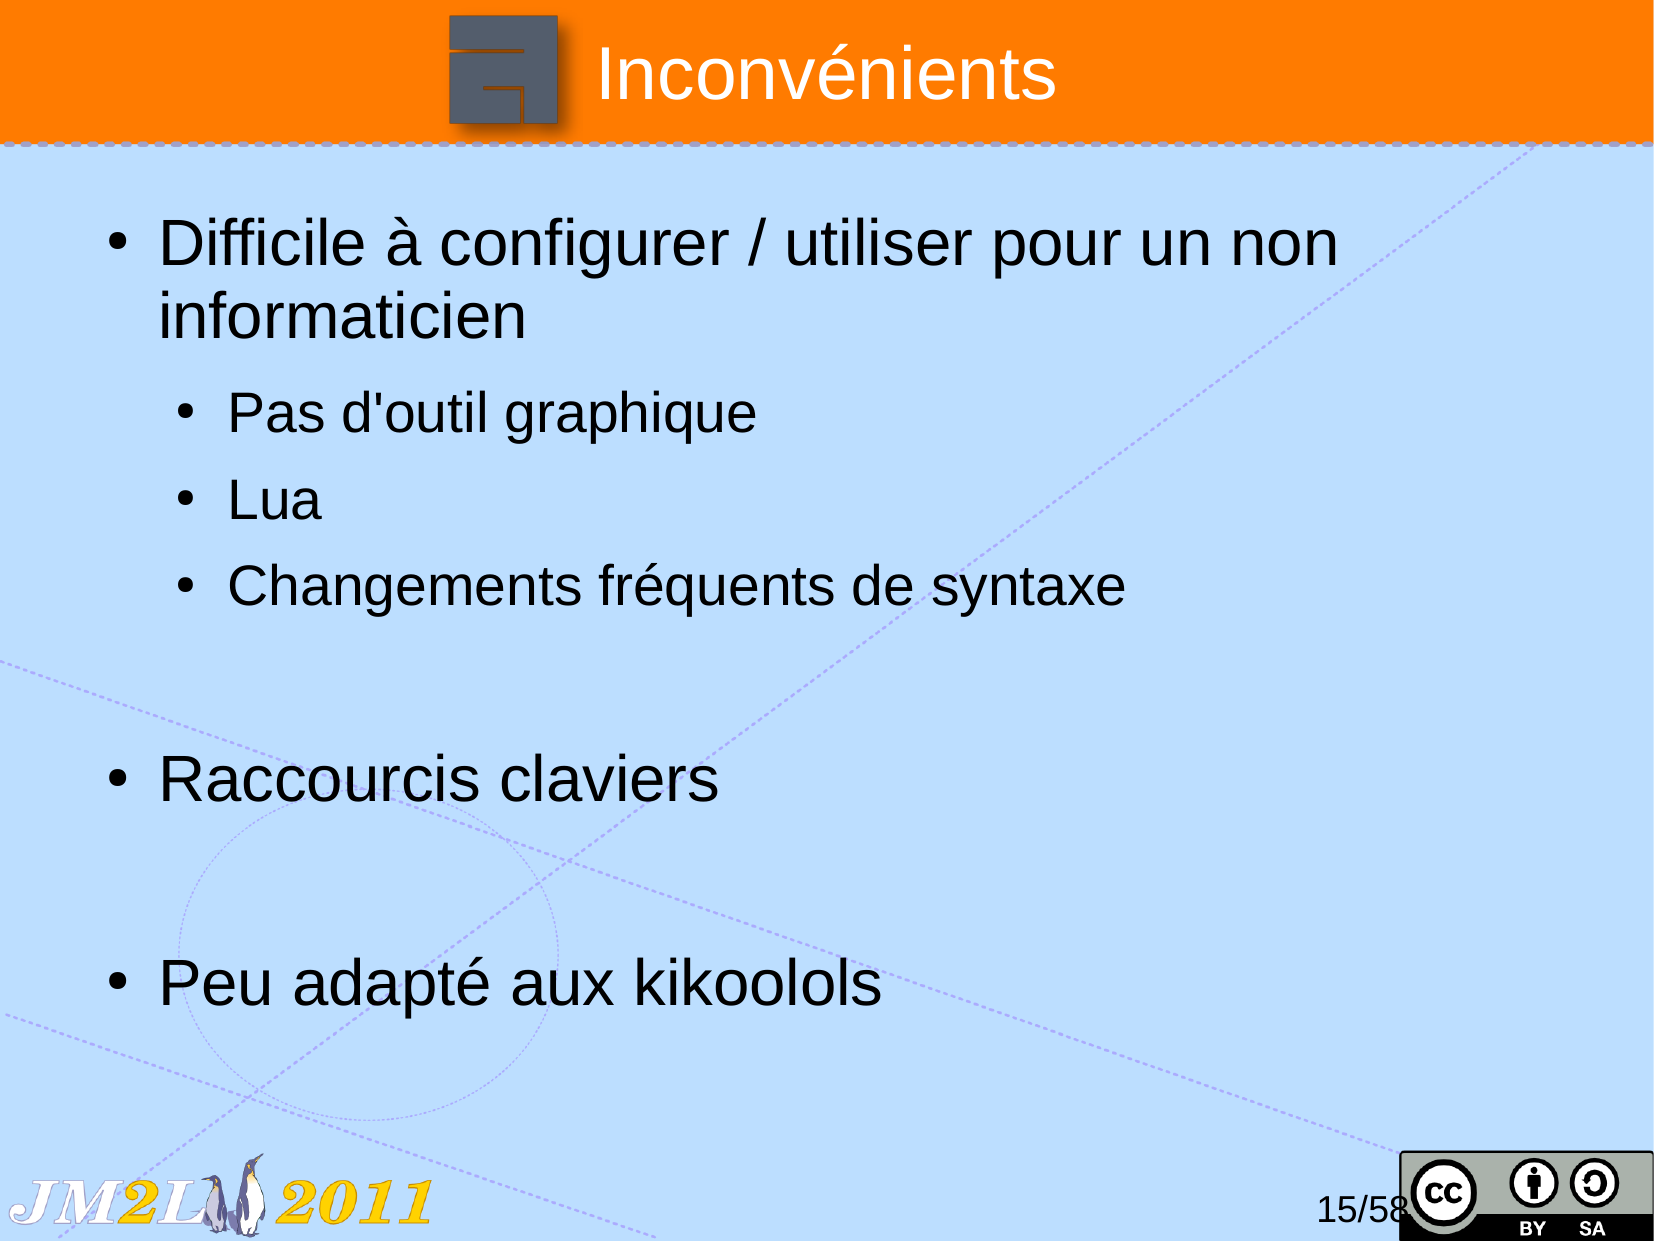

# Inconvénients
Difficile à configurer / utiliser pour un non informaticien
Pas d'outil graphique
Lua
Changements fréquents de syntaxe
Raccourcis claviers
Peu adapté aux kikoolols